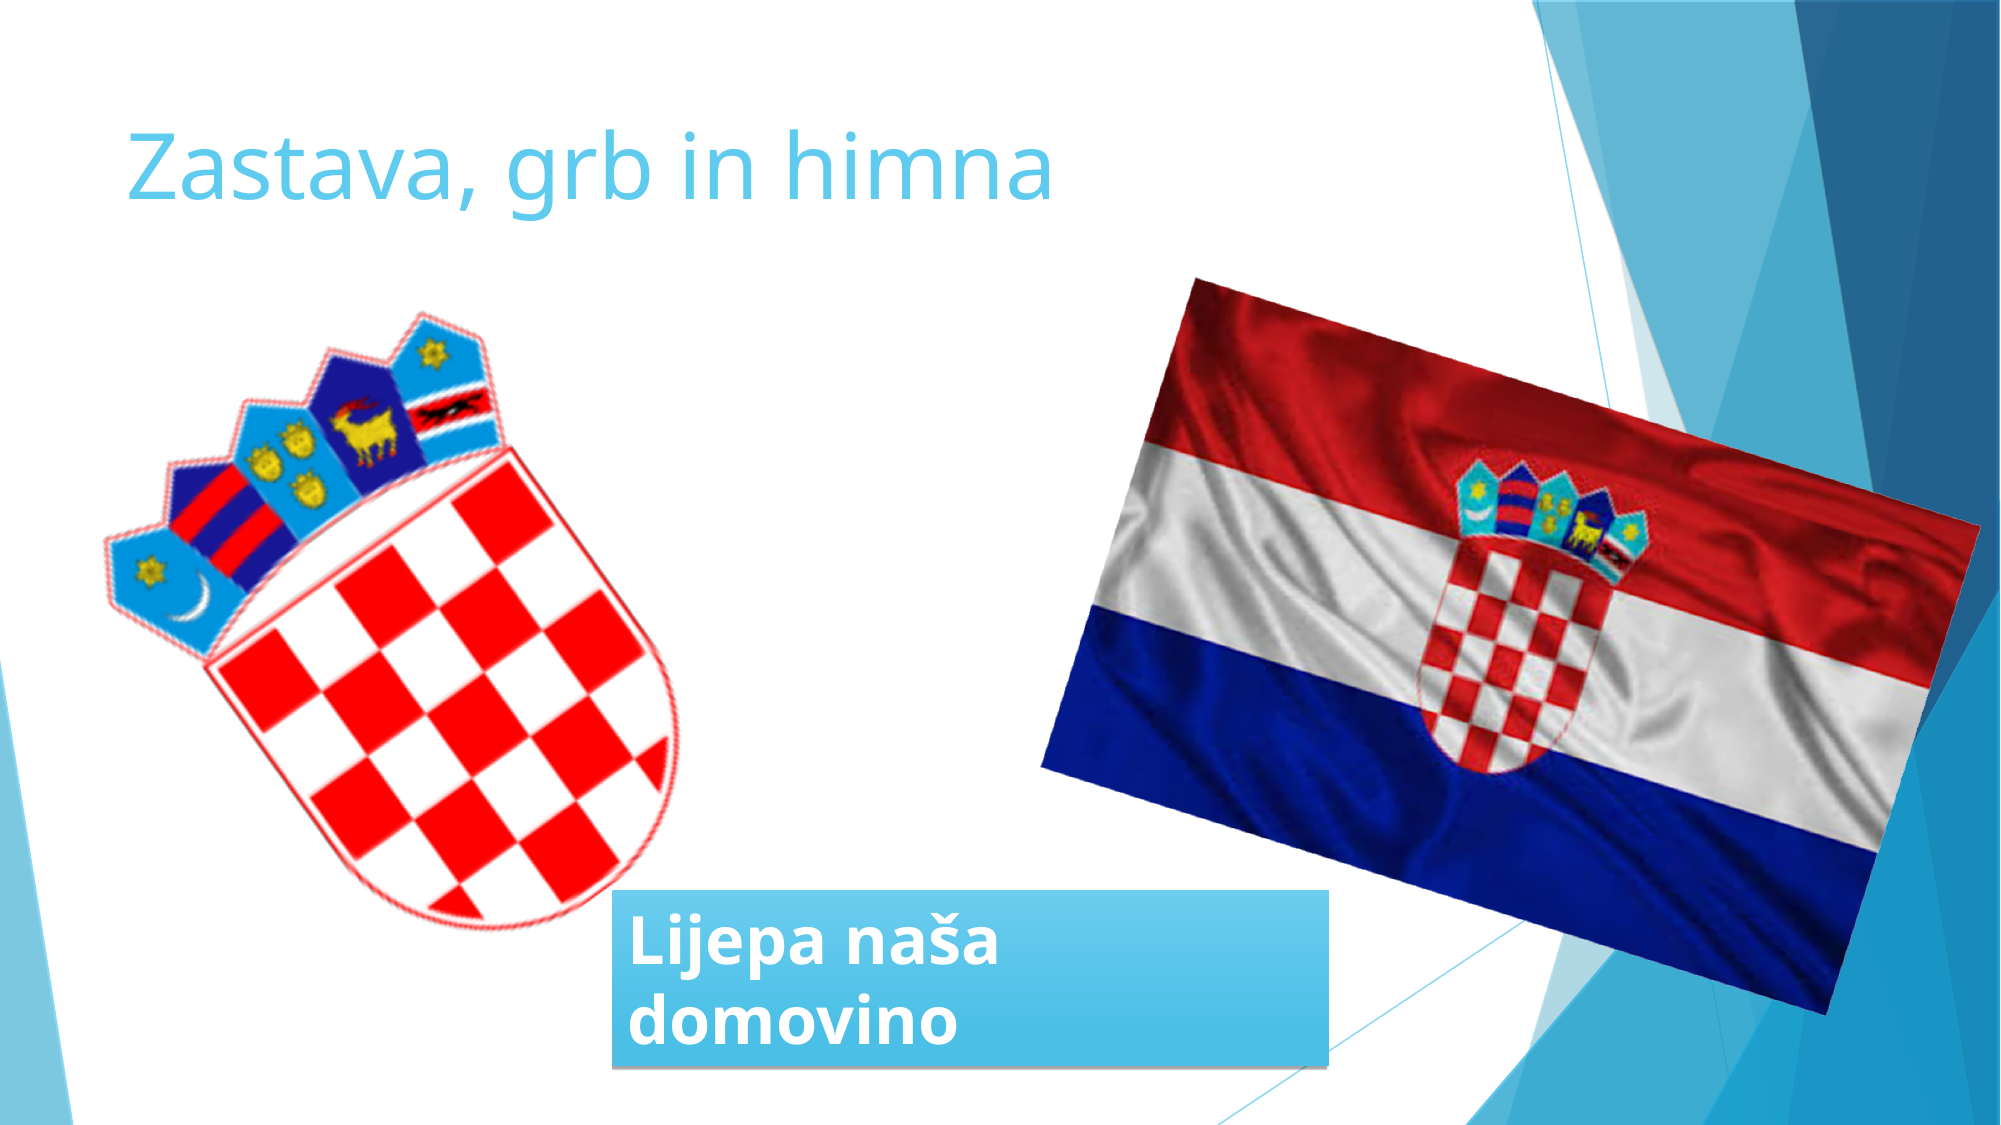

# Zastava, grb in himna
Lijepa naša domovino